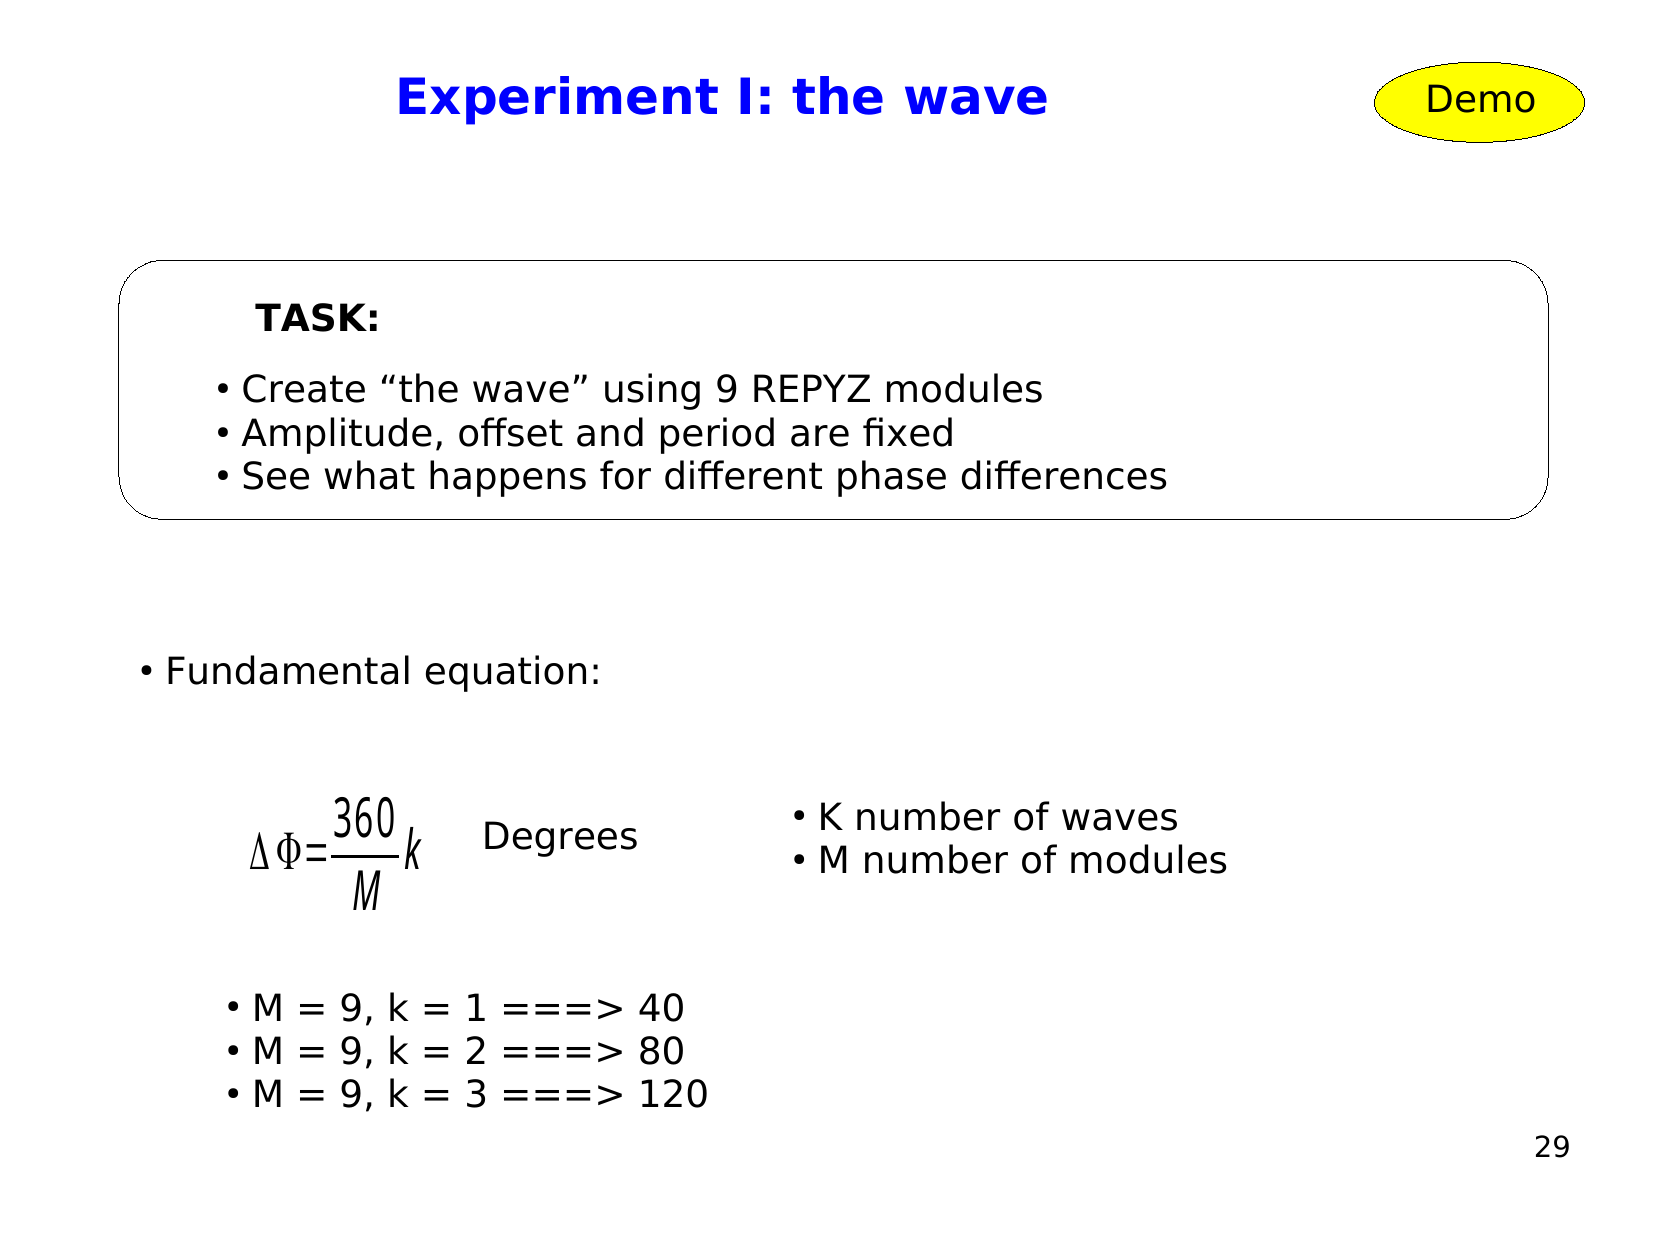

Experiment I: the wave
Demo
TASK:
 Create “the wave” using 9 REPYZ modules
 Amplitude, offset and period are fixed
 See what happens for different phase differences
 Fundamental equation:
 K number of waves
 M number of modules
Degrees
 M = 9, k = 1 ===> 40
 M = 9, k = 2 ===> 80
 M = 9, k = 3 ===> 120
29